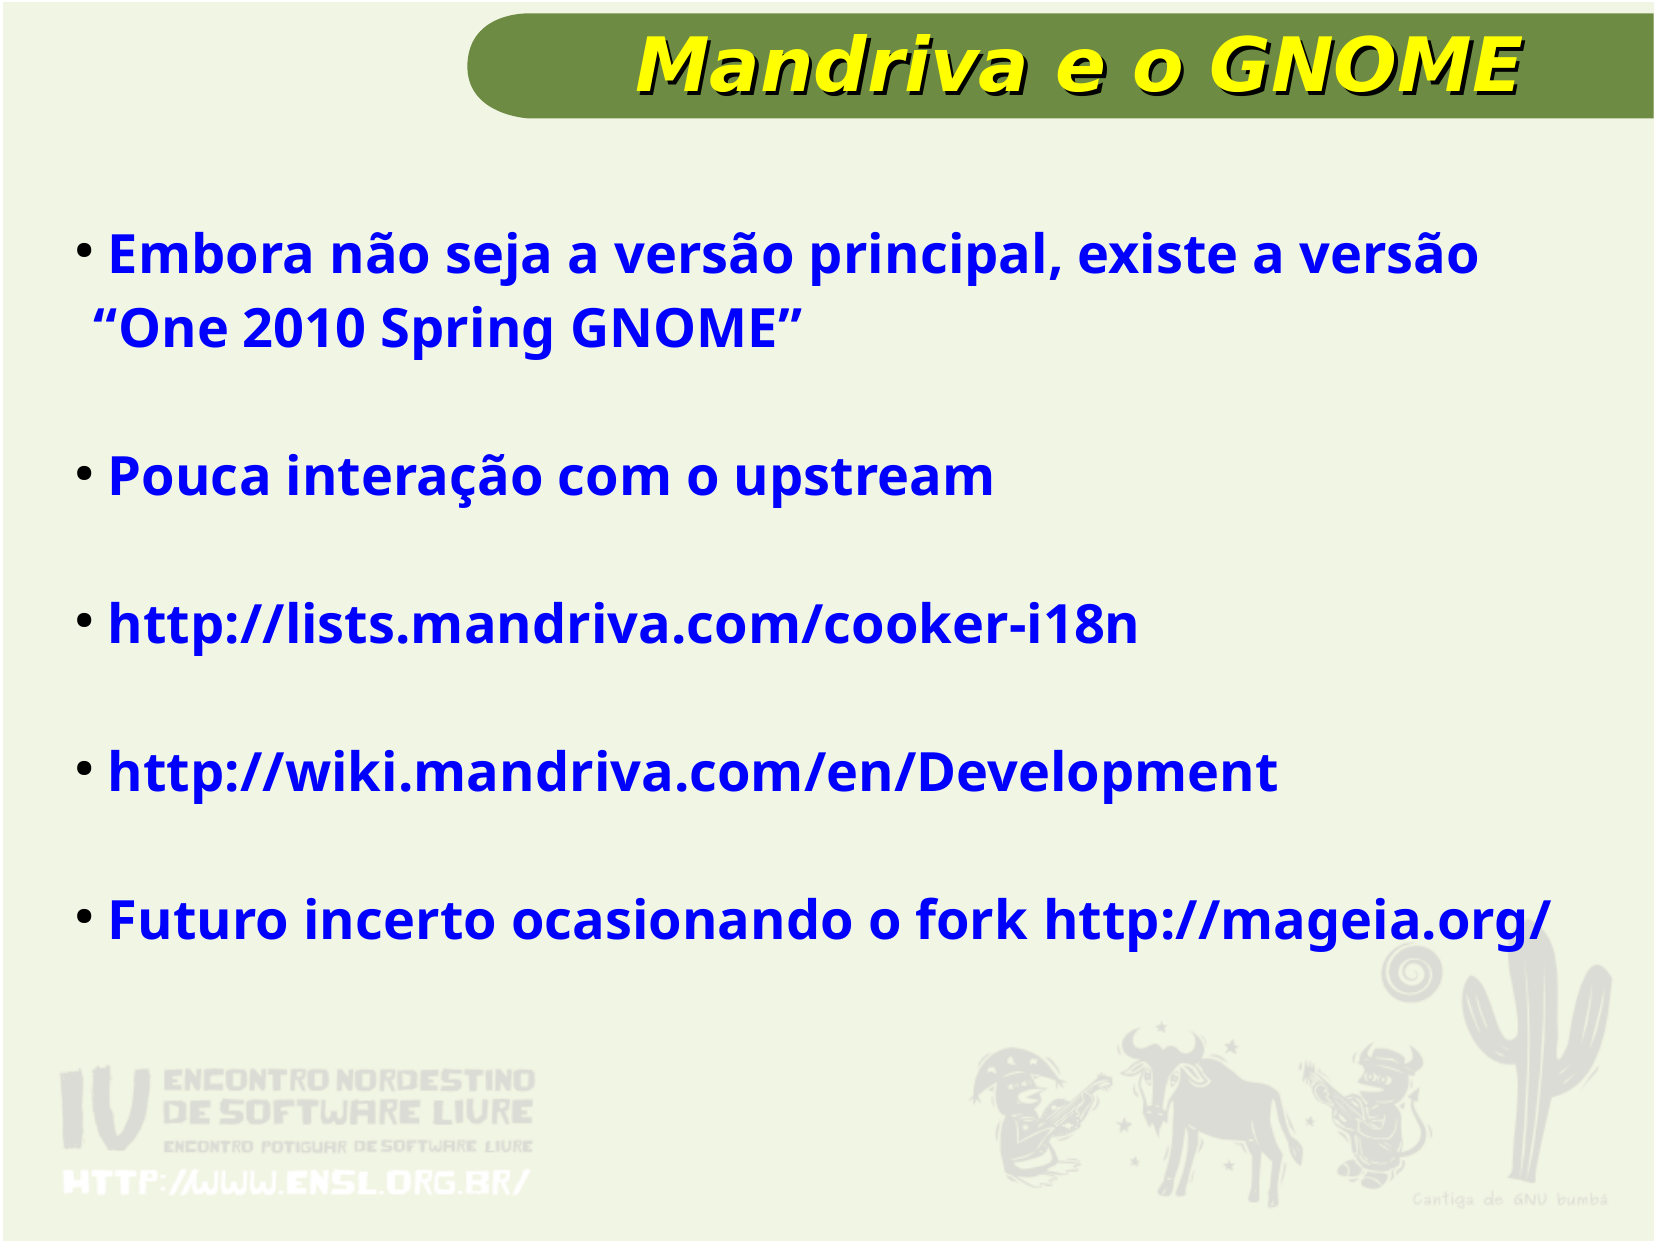

# Mandriva e o GNOME
 Embora não seja a versão principal, existe a versão
“One 2010 Spring GNOME”
 Pouca interação com o upstream
 http://lists.mandriva.com/cooker-i18n
 http://wiki.mandriva.com/en/Development
 Futuro incerto ocasionando o fork http://mageia.org/